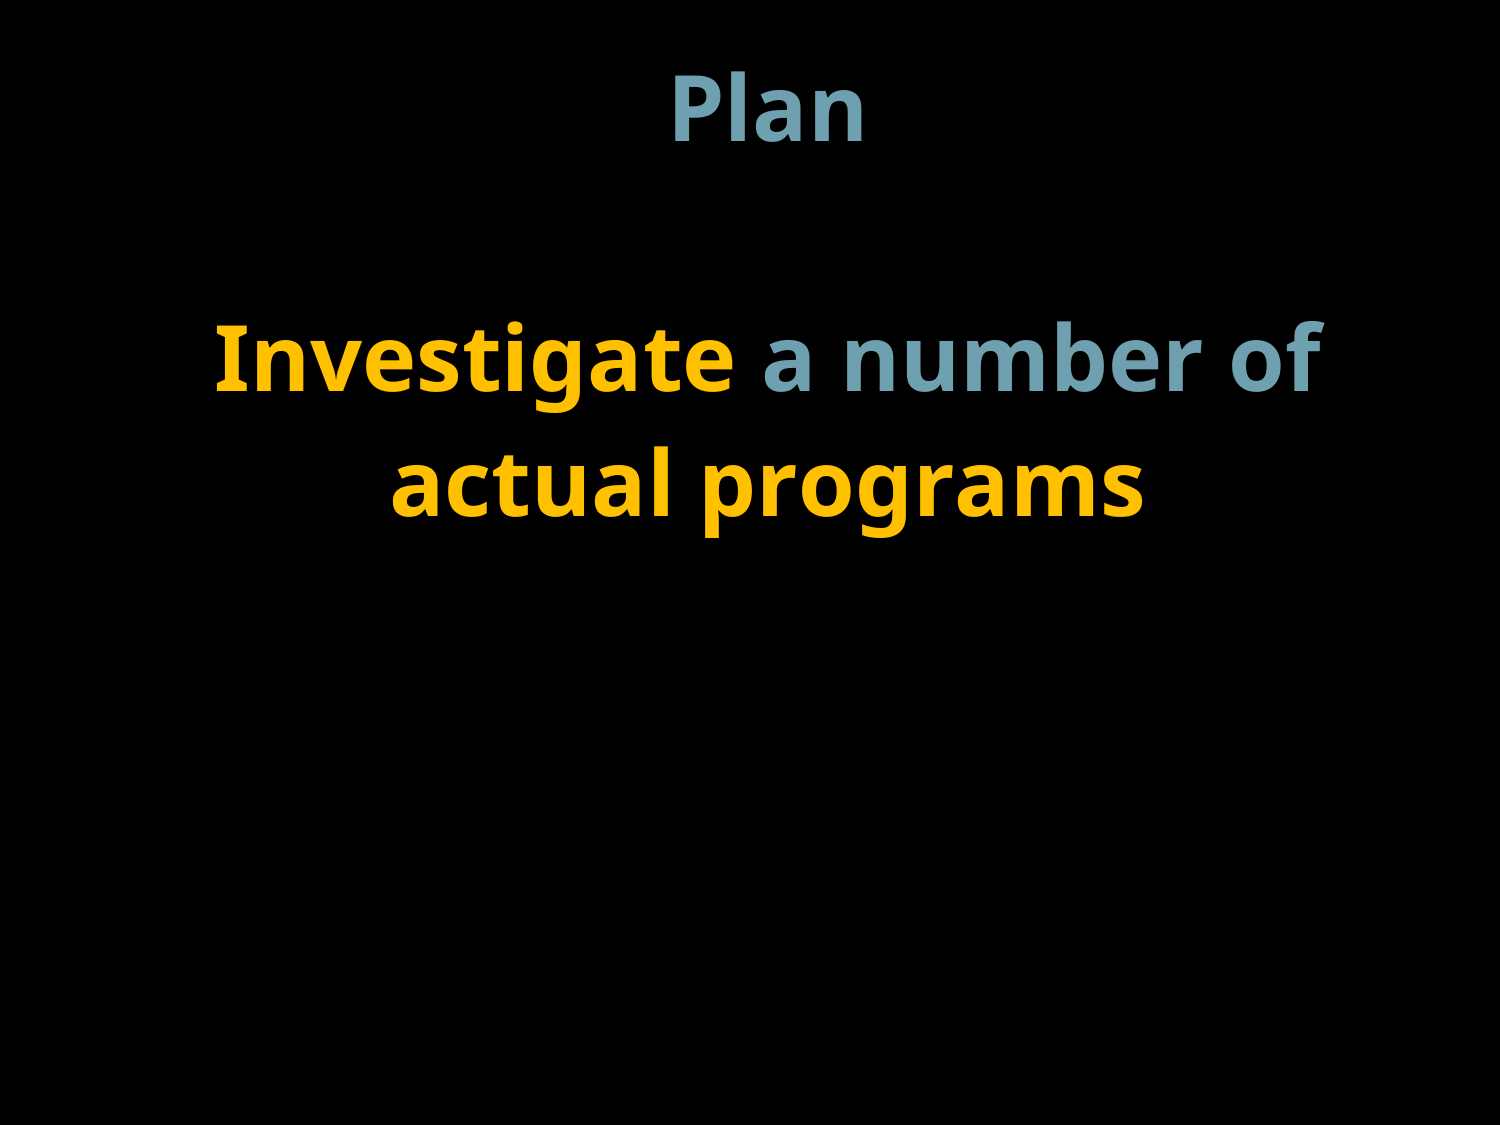

Plan
Investigate a number of
actual programs